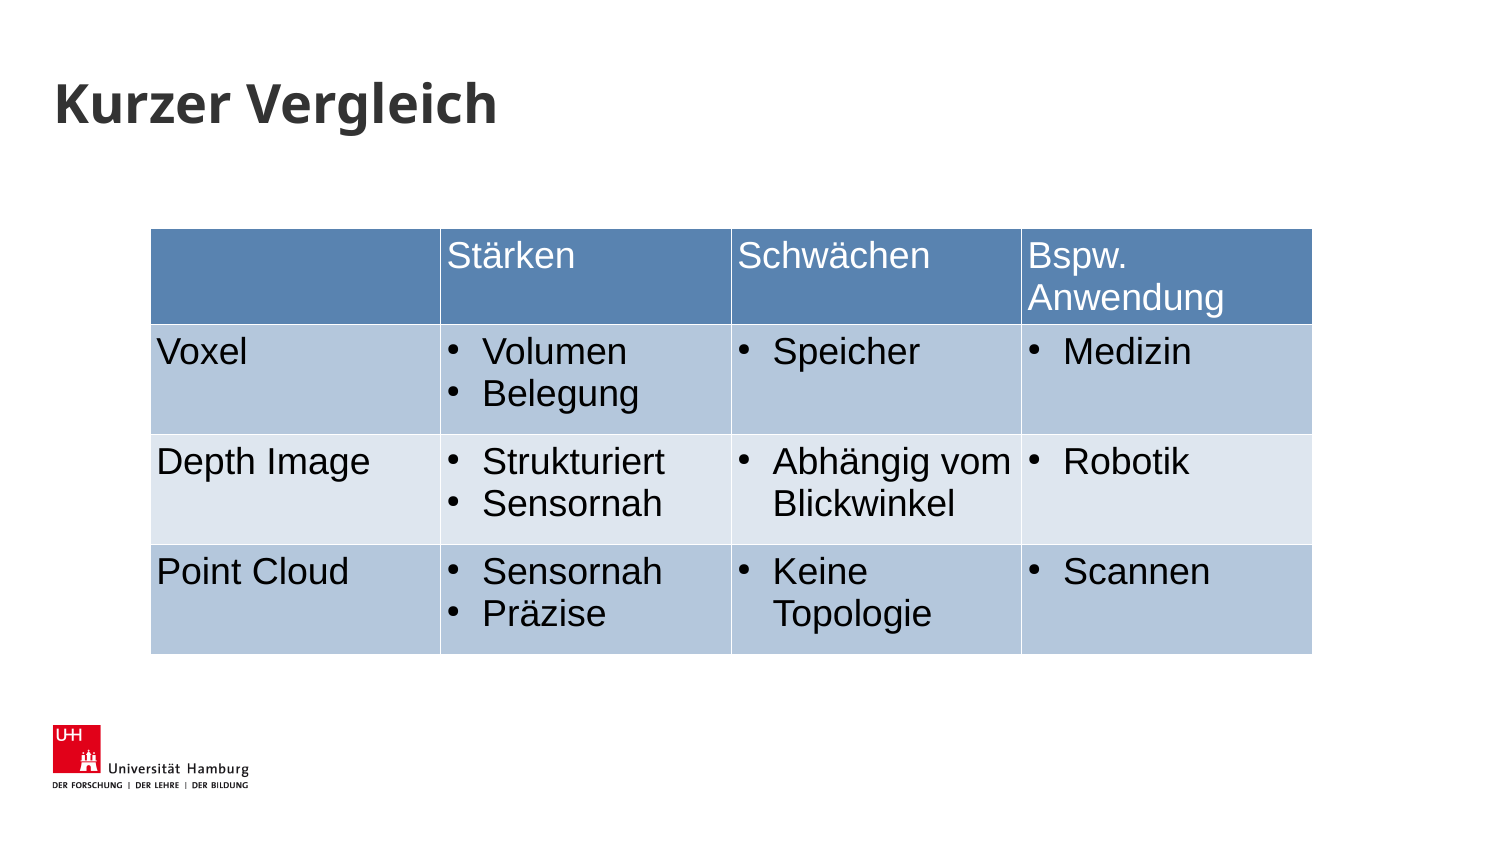

# Kurzer Vergleich
| | Stärken | Schwächen | Bspw. Anwendung |
| --- | --- | --- | --- |
| Voxel | Volumen Belegung | Speicher | Medizin |
| Depth Image | Strukturiert Sensornah | Abhängig vom Blickwinkel | Robotik |
| Point Cloud | Sensornah Präzise | Keine Topologie | Scannen |